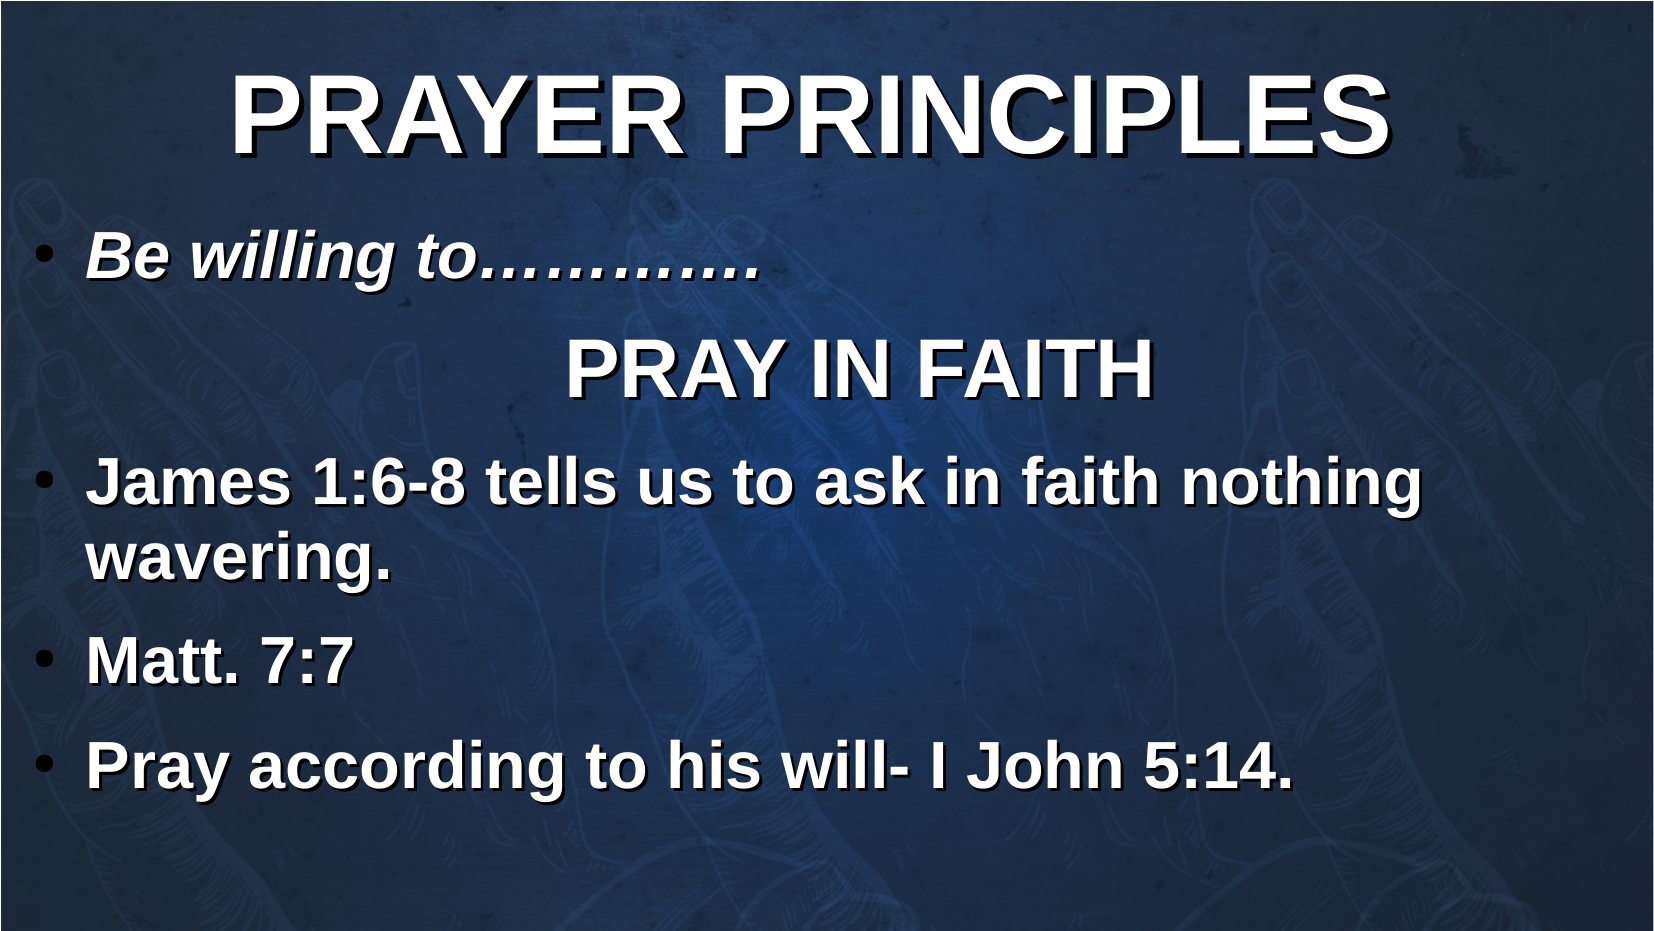

# PRAYER PRINCIPLES
Be willing to………….
PRAY IN FAITH
James 1:6-8 tells us to ask in faith nothing wavering.
Matt. 7:7
Pray according to his will- I John 5:14.